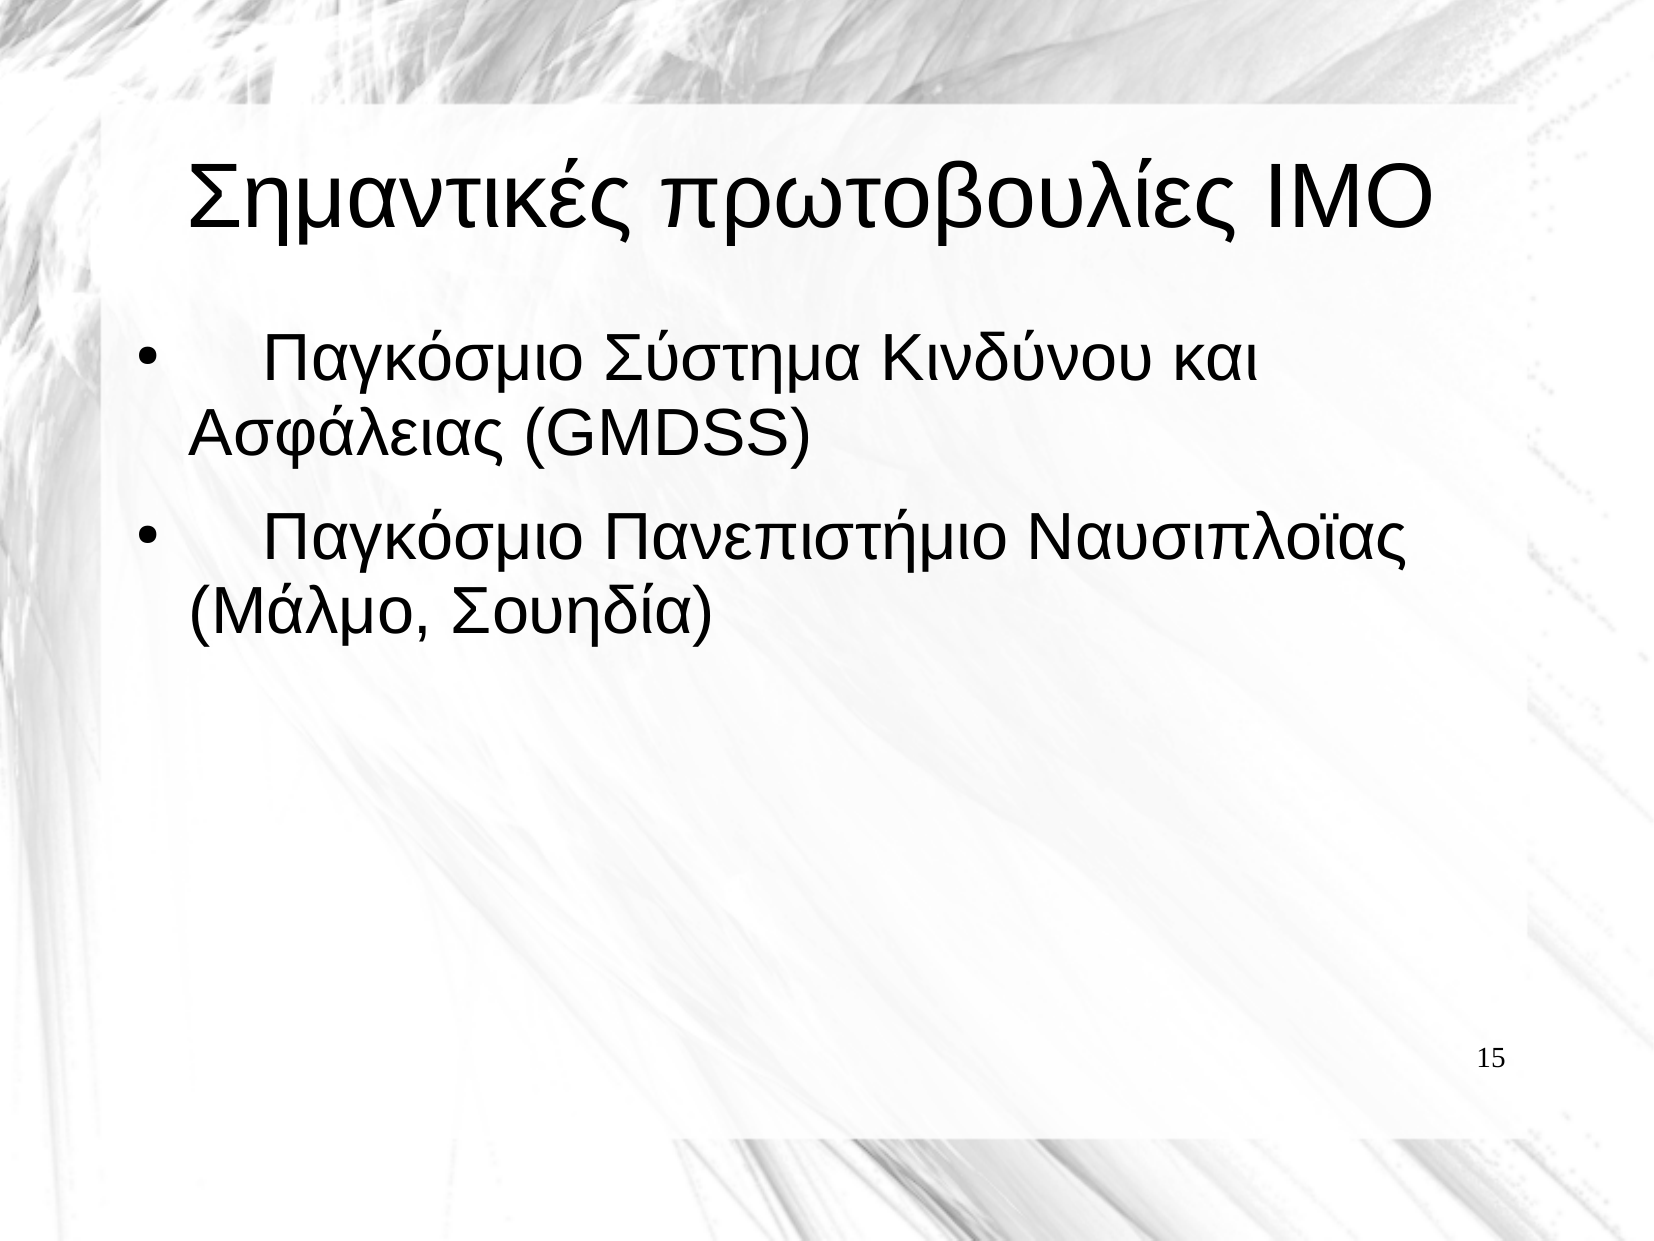

# Σημαντικές πρωτοβουλίες ΙΜΟ
 Παγκόσμιο Σύστημα Κινδύνου και Ασφάλειας (GMDSS)
 Παγκόσμιο Πανεπιστήμιο Ναυσιπλοϊας (Μάλμο, Σουηδία)
15